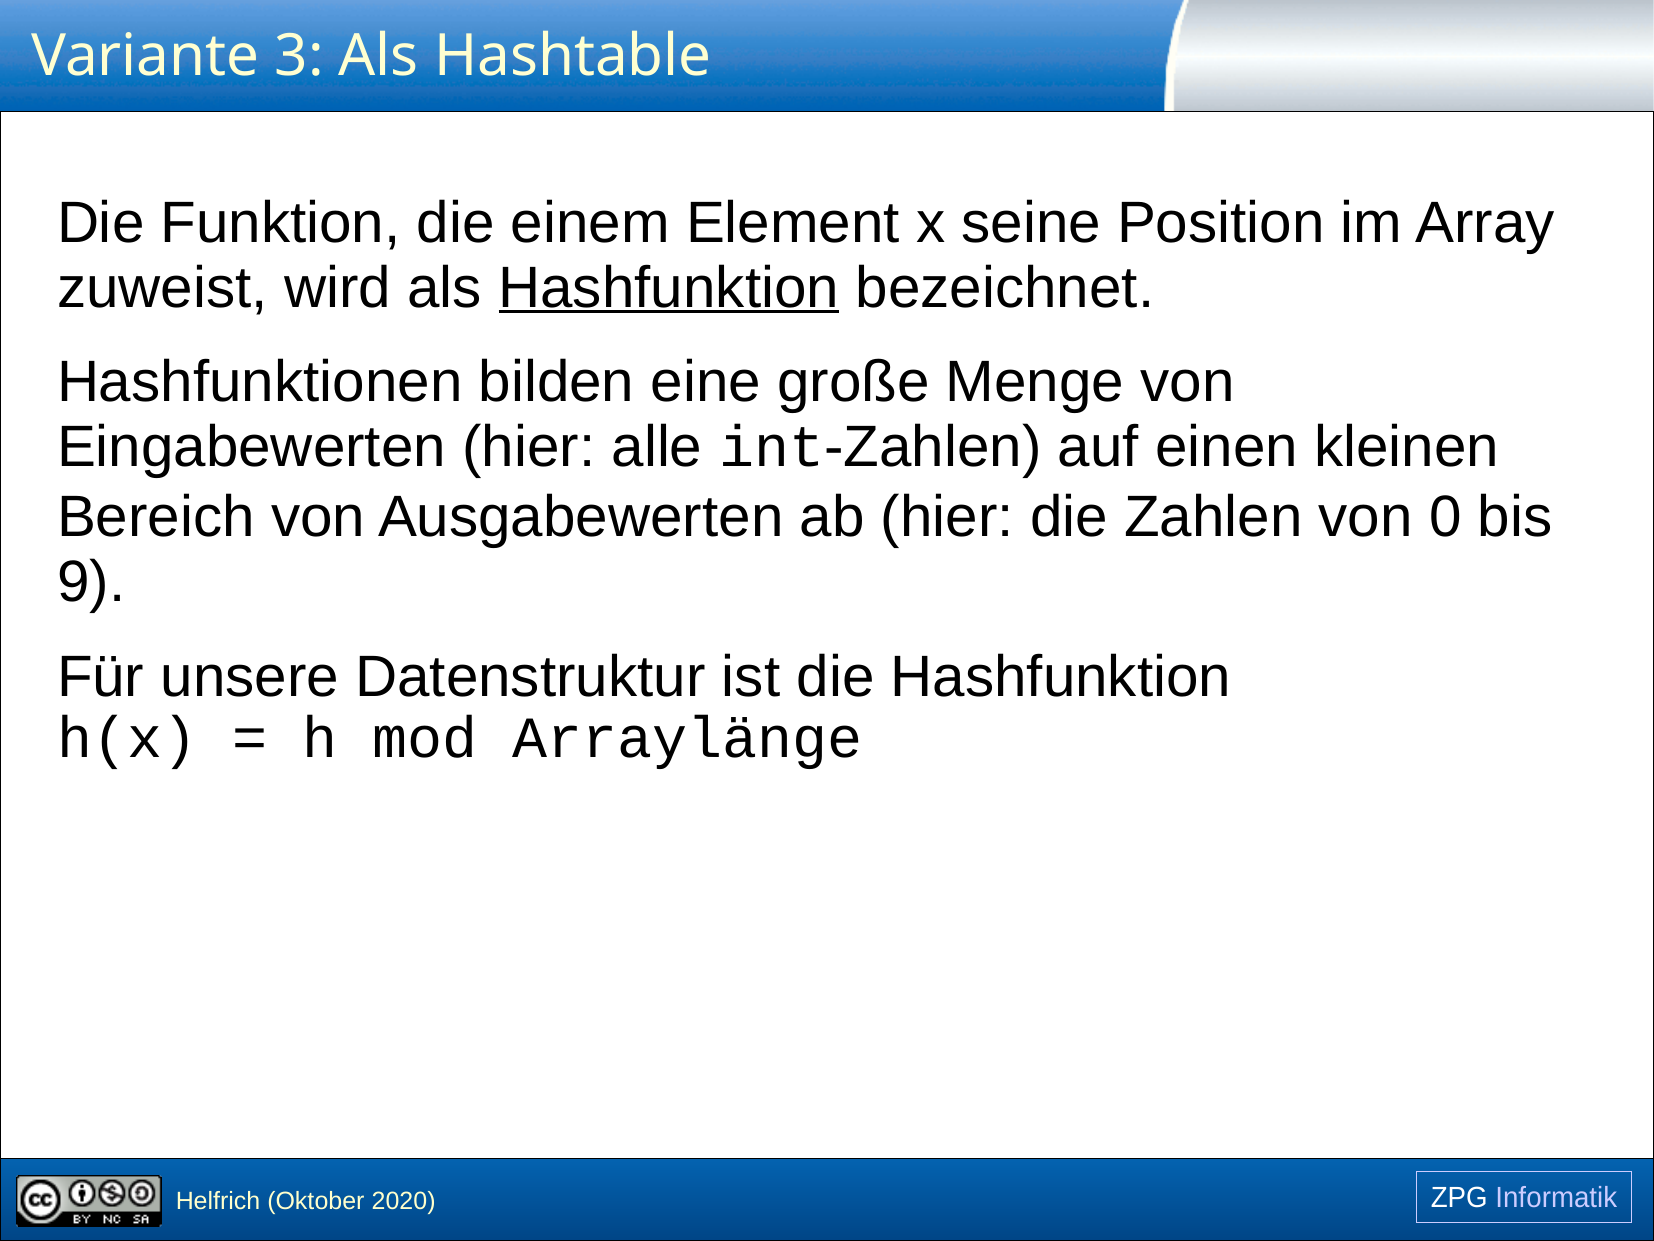

# Variante 3: Als Hashtable
Die Funktion, die einem Element x seine Position im Array zuweist, wird als Hashfunktion bezeichnet.
Hashfunktionen bilden eine große Menge von Eingabewerten (hier: alle int-Zahlen) auf einen kleinen Bereich von Ausgabewerten ab (hier: die Zahlen von 0 bis 9).
Für unsere Datenstruktur ist die Hashfunktion
h(x) = h mod Arraylänge